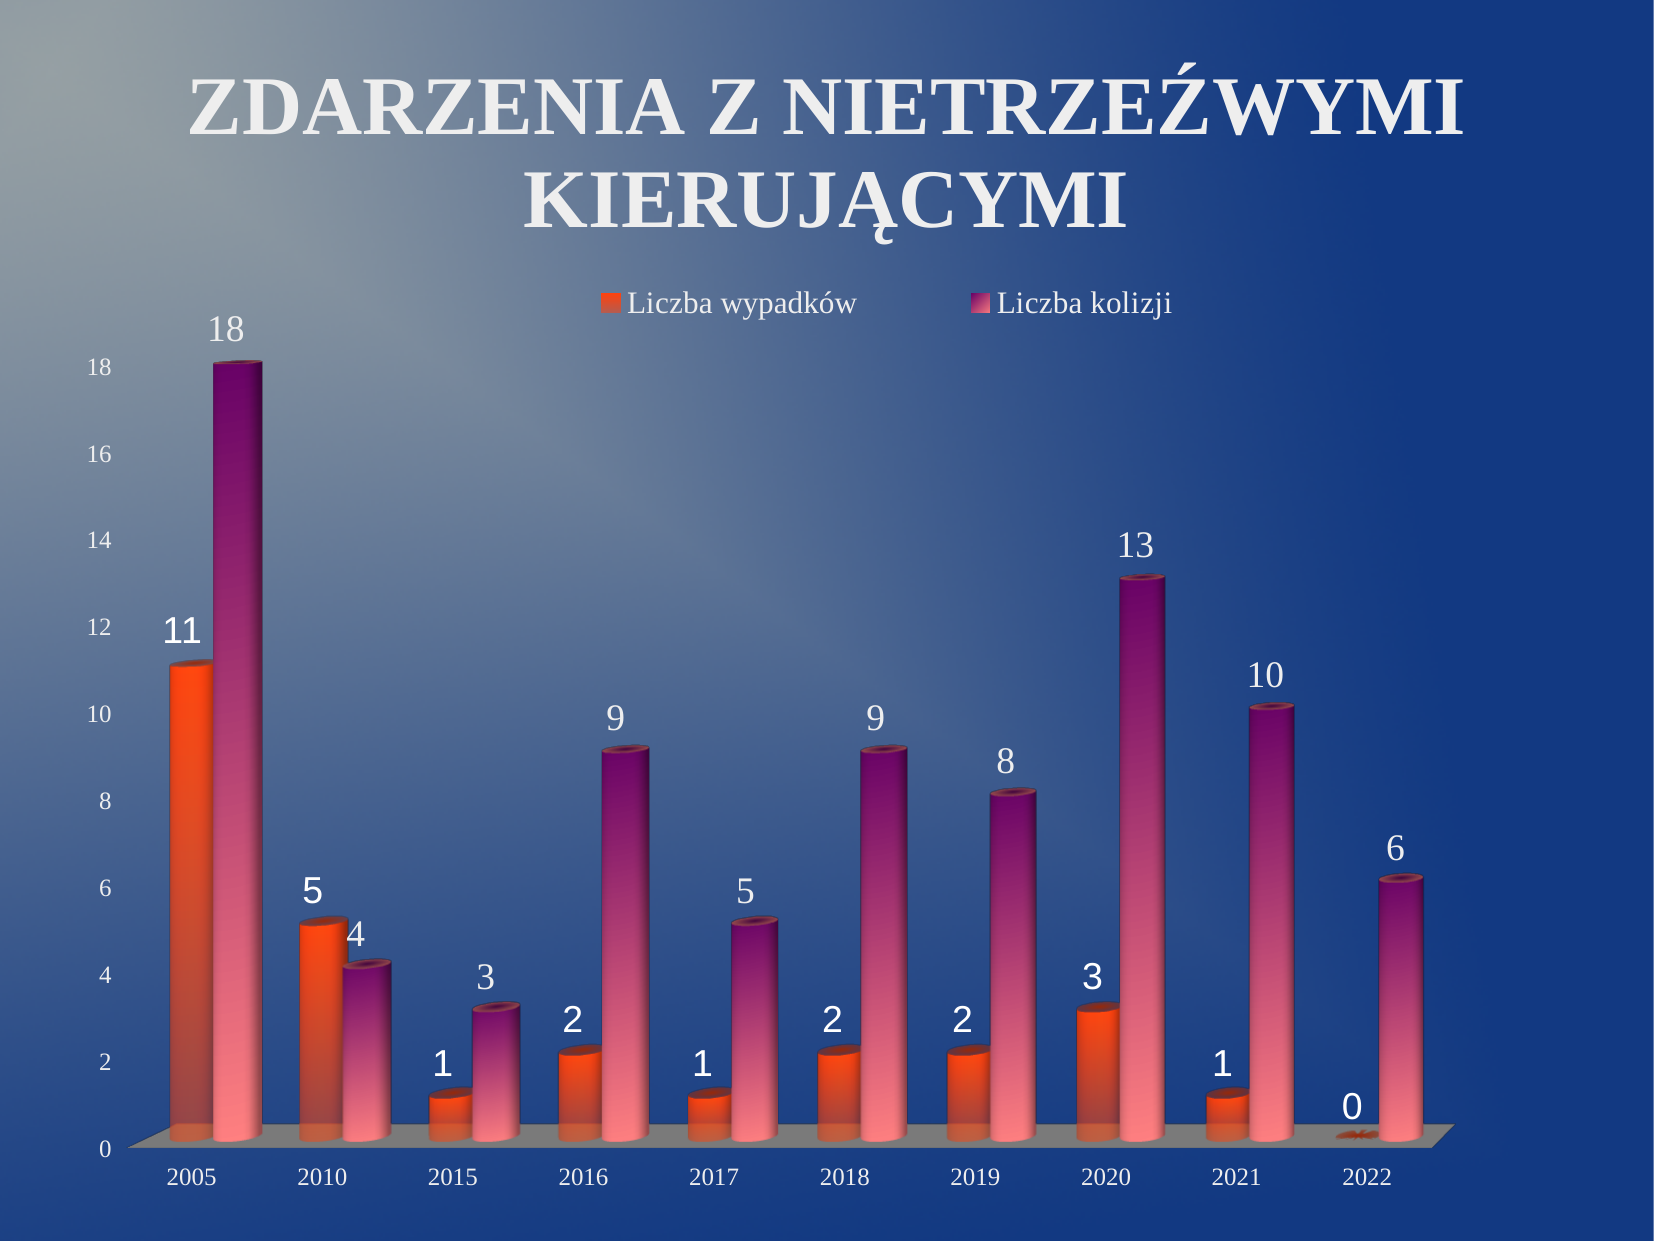

# ZDARZENIA Z NIETRZEŹWYMI KIERUJĄCYMI
[unsupported chart]